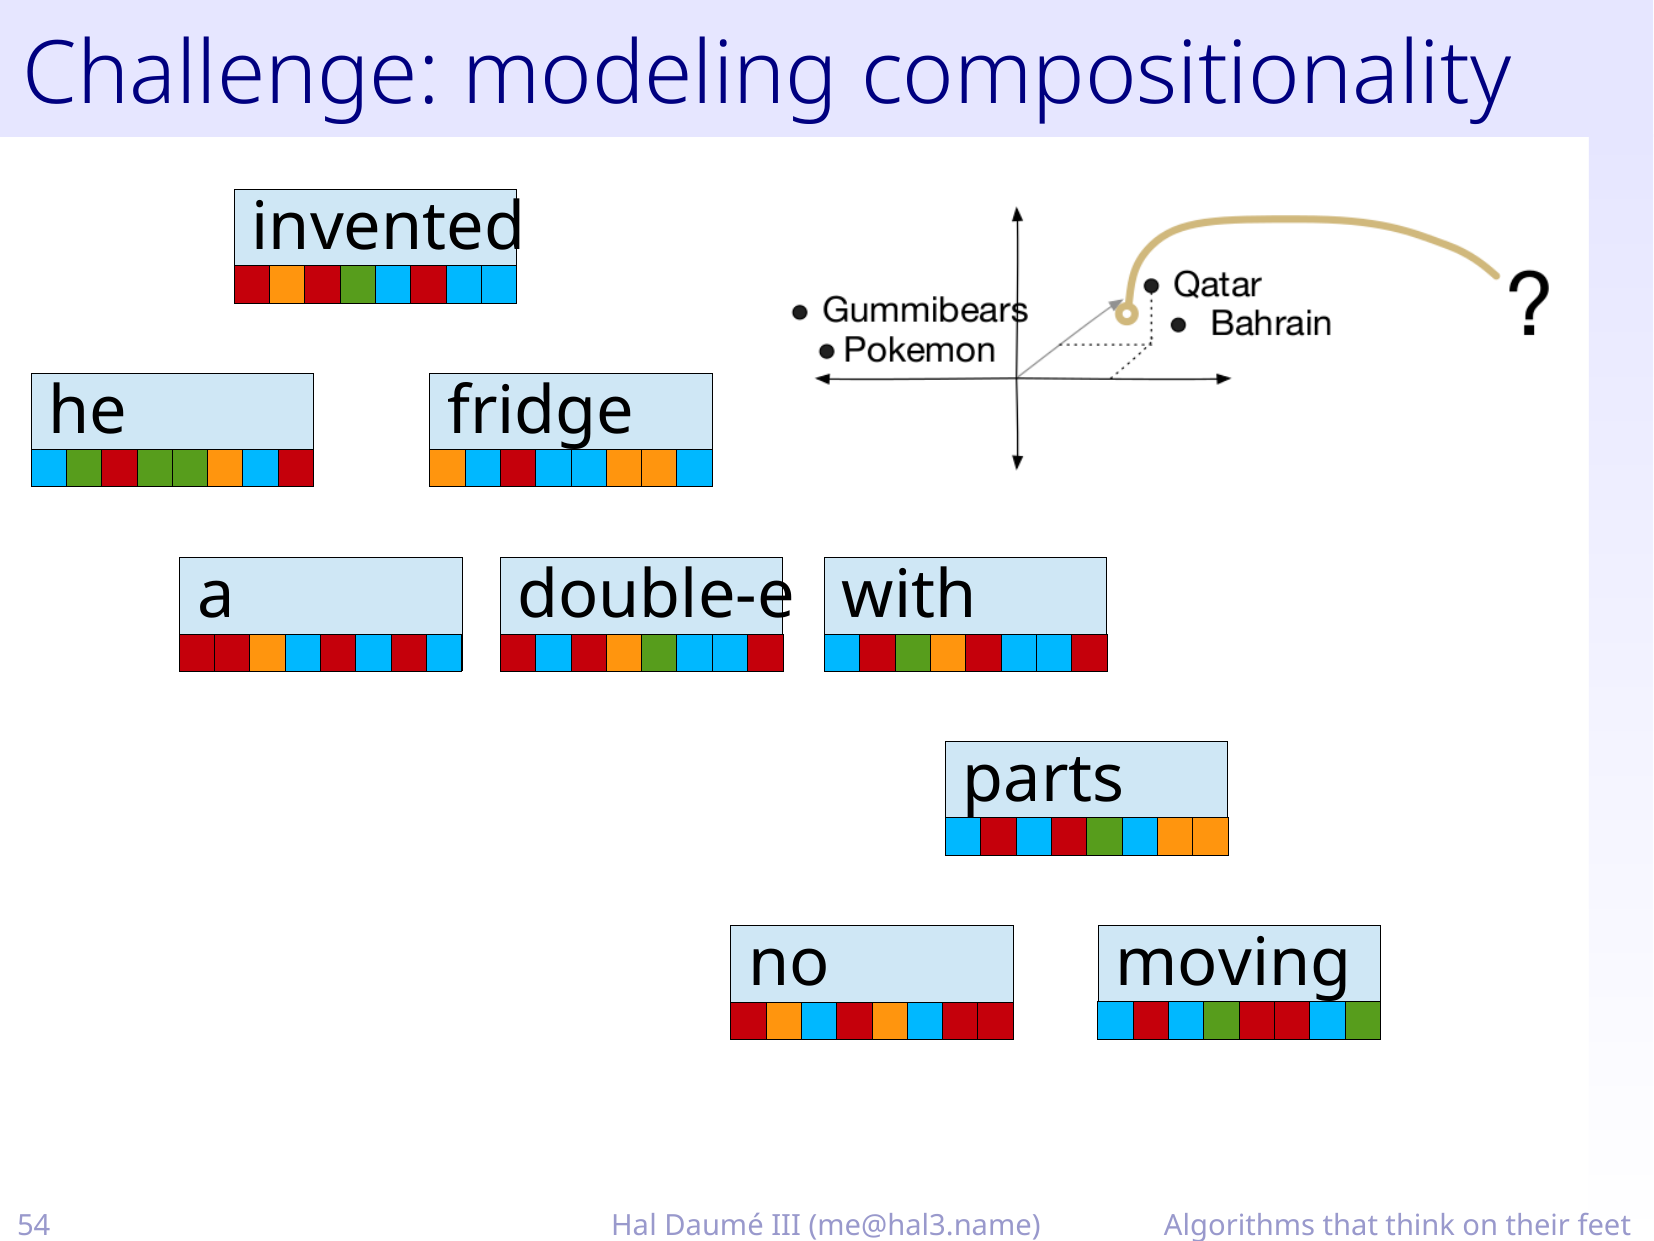

# Challenge: modeling compositionality
 invented
 he
 fridge
 a
 double-e
 with
 parts
 no
 moving